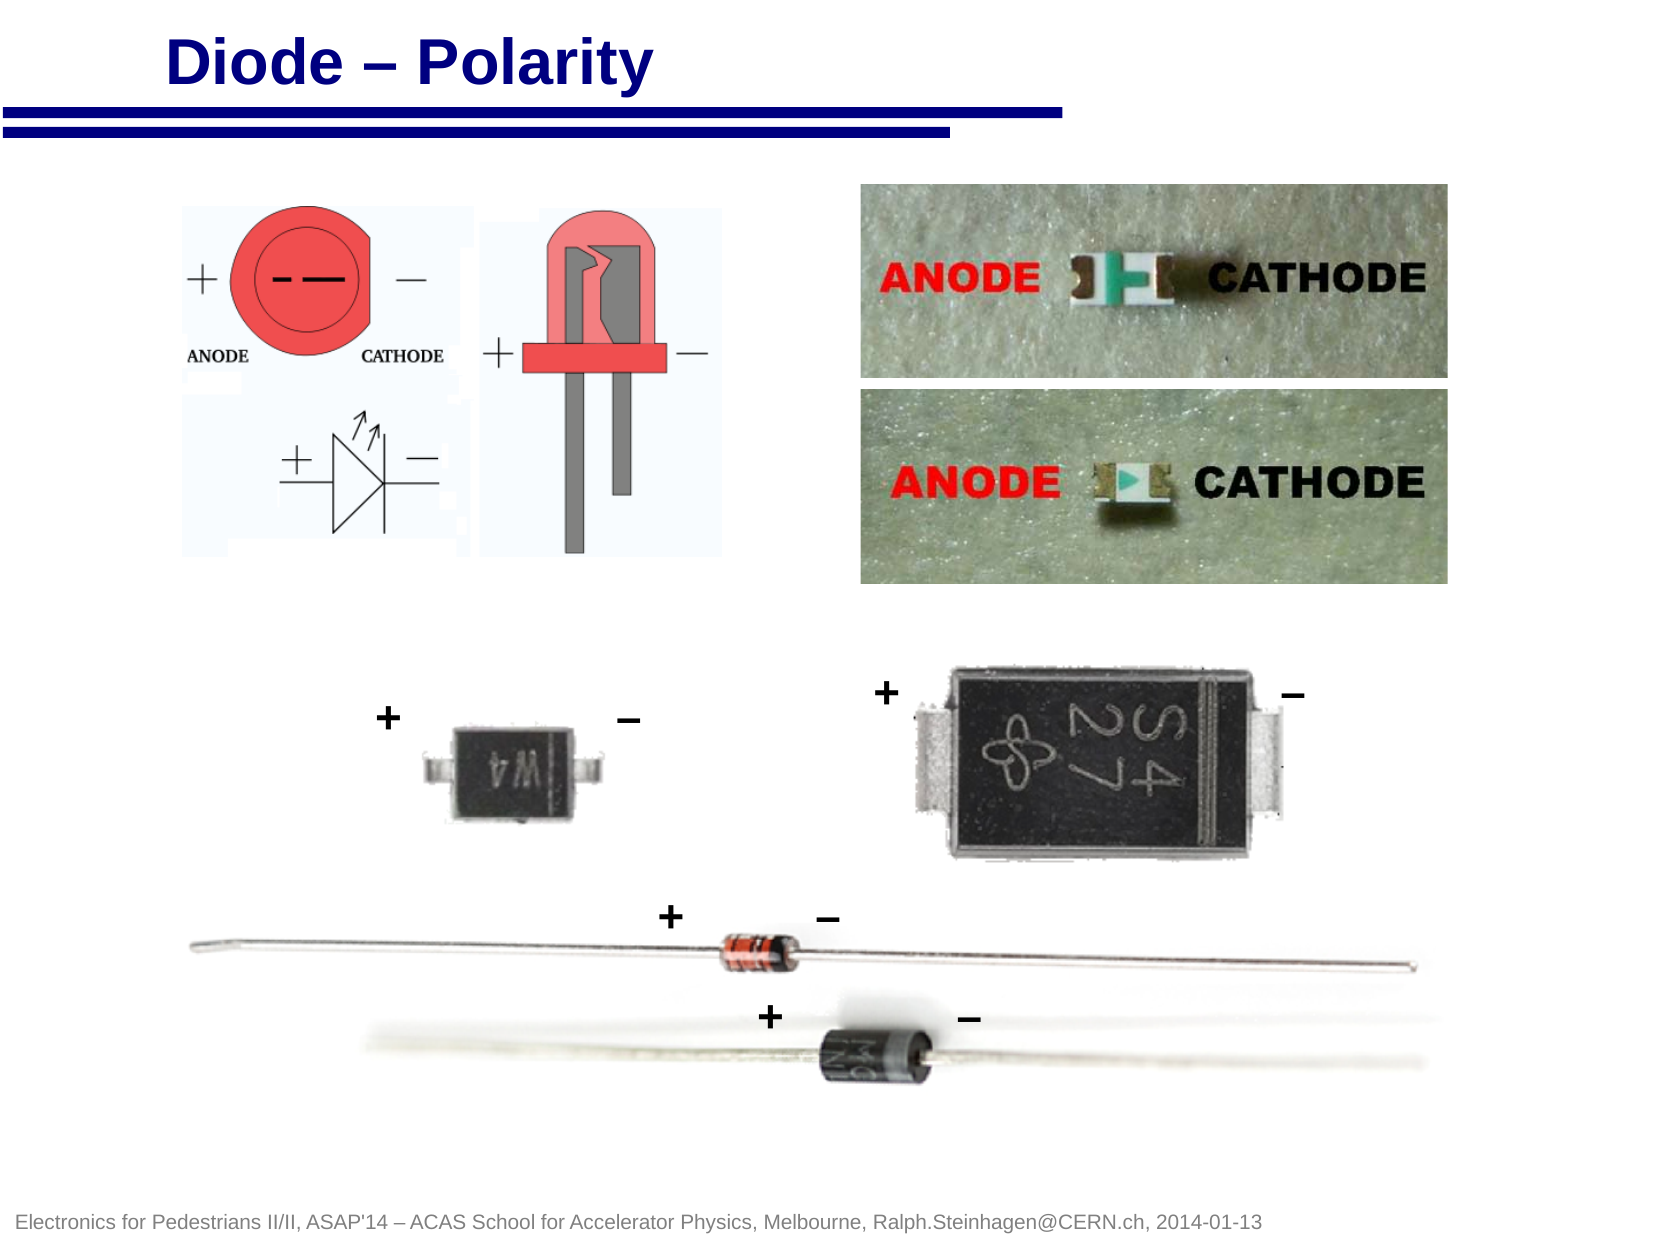

# Diode – Polarity
+
–
+
–
+
–
+
–